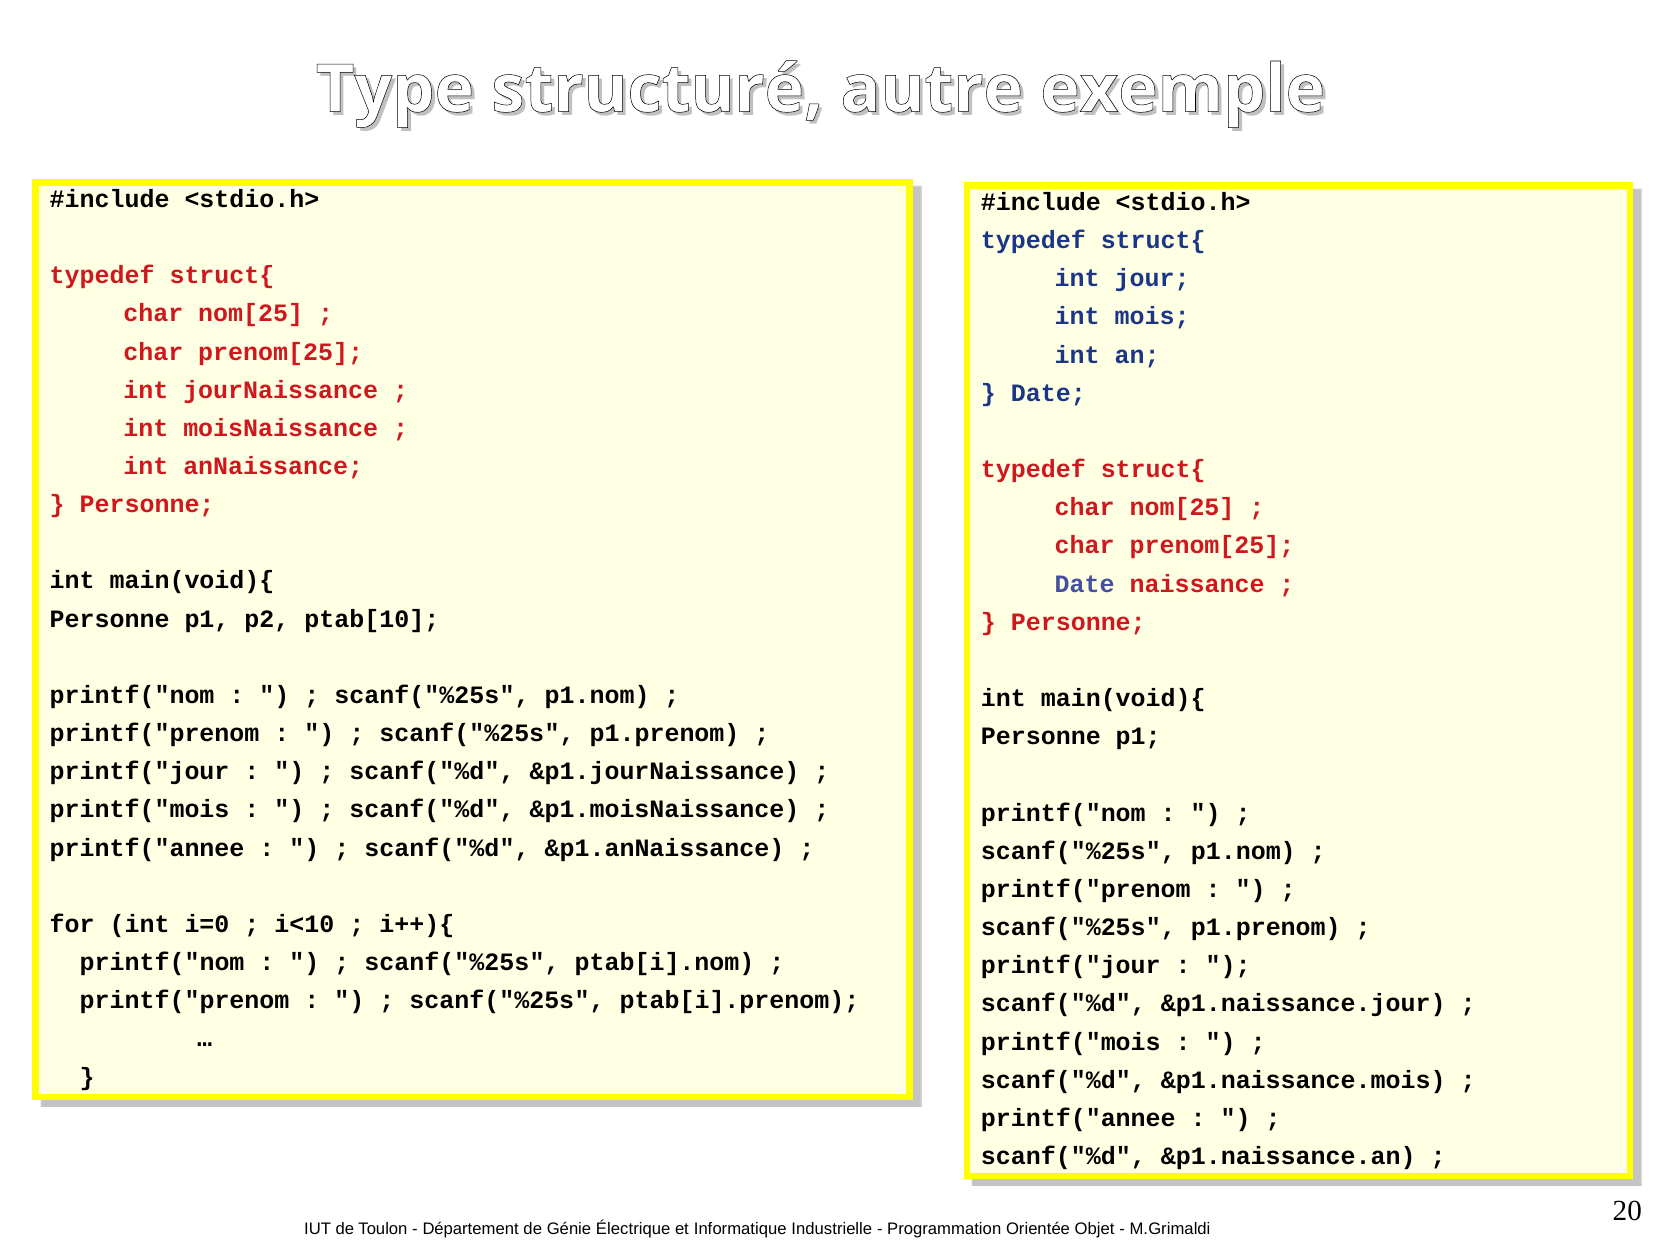

# Type structuré, autre exemple
#include <stdio.h>
typedef struct{
	char nom[25] ;
	char prenom[25];
	int jourNaissance ;
	int moisNaissance ;
	int anNaissance;
} Personne;
int main(void){
Personne p1, p2, ptab[10];
printf("nom : ") ; scanf("%25s", p1.nom) ;
printf("prenom : ") ; scanf("%25s", p1.prenom) ;
printf("jour : ") ; scanf("%d", &p1.jourNaissance) ;
printf("mois : ") ; scanf("%d", &p1.moisNaissance) ;
printf("annee : ") ; scanf("%d", &p1.anNaissance) ;
for (int i=0 ; i<10 ; i++){
 printf("nom : ") ; scanf("%25s", ptab[i].nom) ;
 printf("prenom : ") ; scanf("%25s", ptab[i].prenom);
		…
 }
#include <stdio.h>
typedef struct{
	int jour;
	int mois;
	int an;
} Date;
typedef struct{
	char nom[25] ;
	char prenom[25];
	Date naissance ;
} Personne;
int main(void){
Personne p1;
printf("nom : ") ;
scanf("%25s", p1.nom) ;
printf("prenom : ") ;
scanf("%25s", p1.prenom) ;
printf("jour : ");
scanf("%d", &p1.naissance.jour) ;
printf("mois : ") ;
scanf("%d", &p1.naissance.mois) ;
printf("annee : ") ;
scanf("%d", &p1.naissance.an) ;